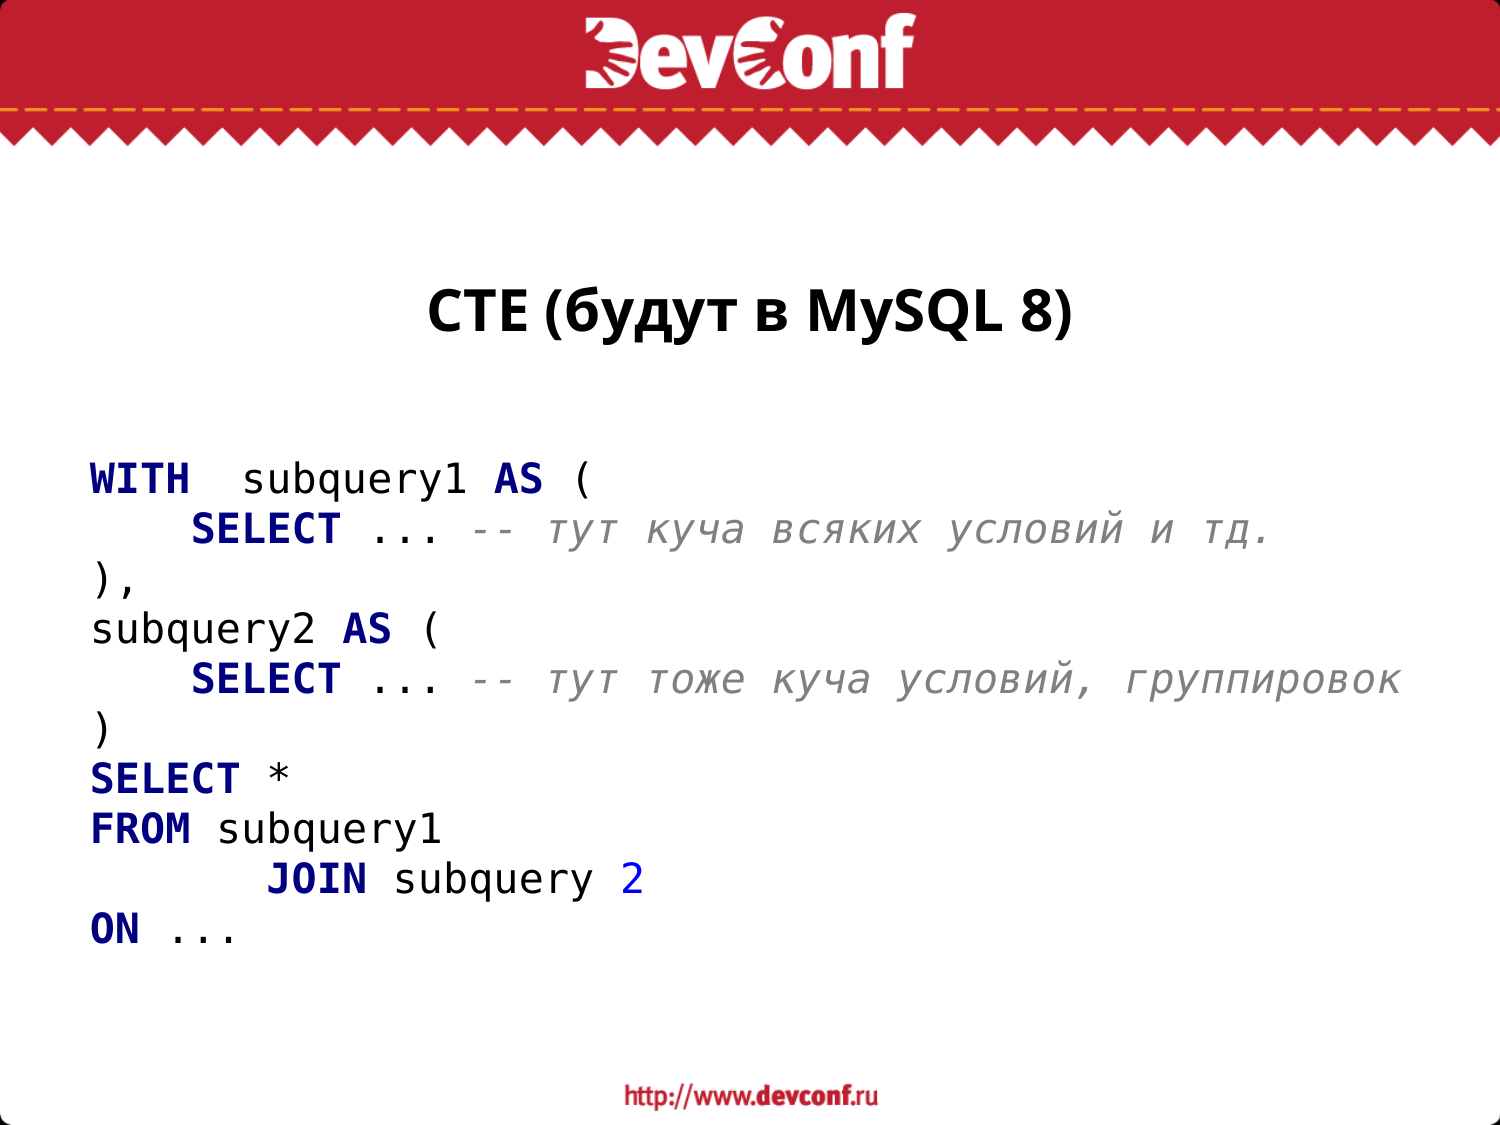

# CTE (будут в MySQL 8)
WITH subquery1 AS (
 SELECT ... -- тут куча всяких условий и тд.
),
subquery2 AS (
 SELECT ... -- тут тоже куча условий, группировок
)
SELECT *
FROM subquery1
 JOIN subquery 2
ON ...